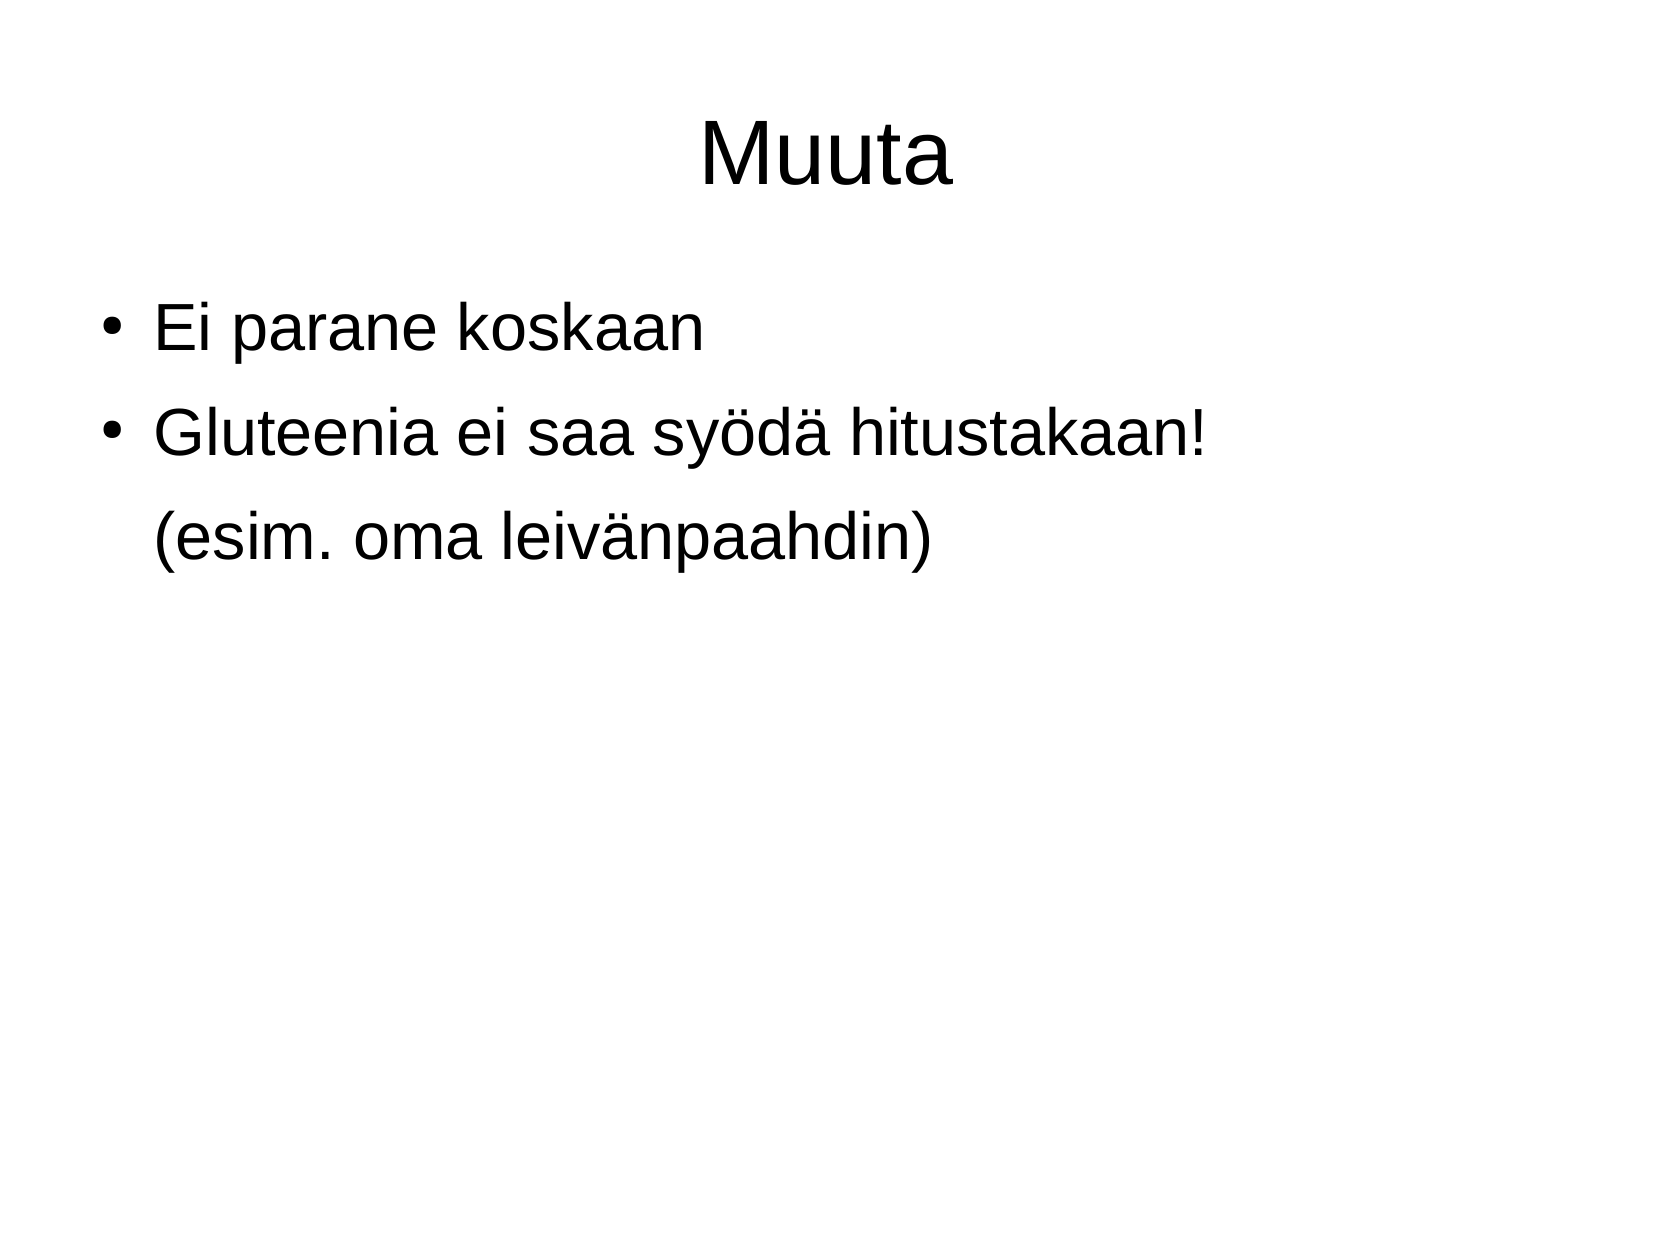

# Muuta
Ei parane koskaan
Gluteenia ei saa syödä hitustakaan!
(esim. oma leivänpaahdin)